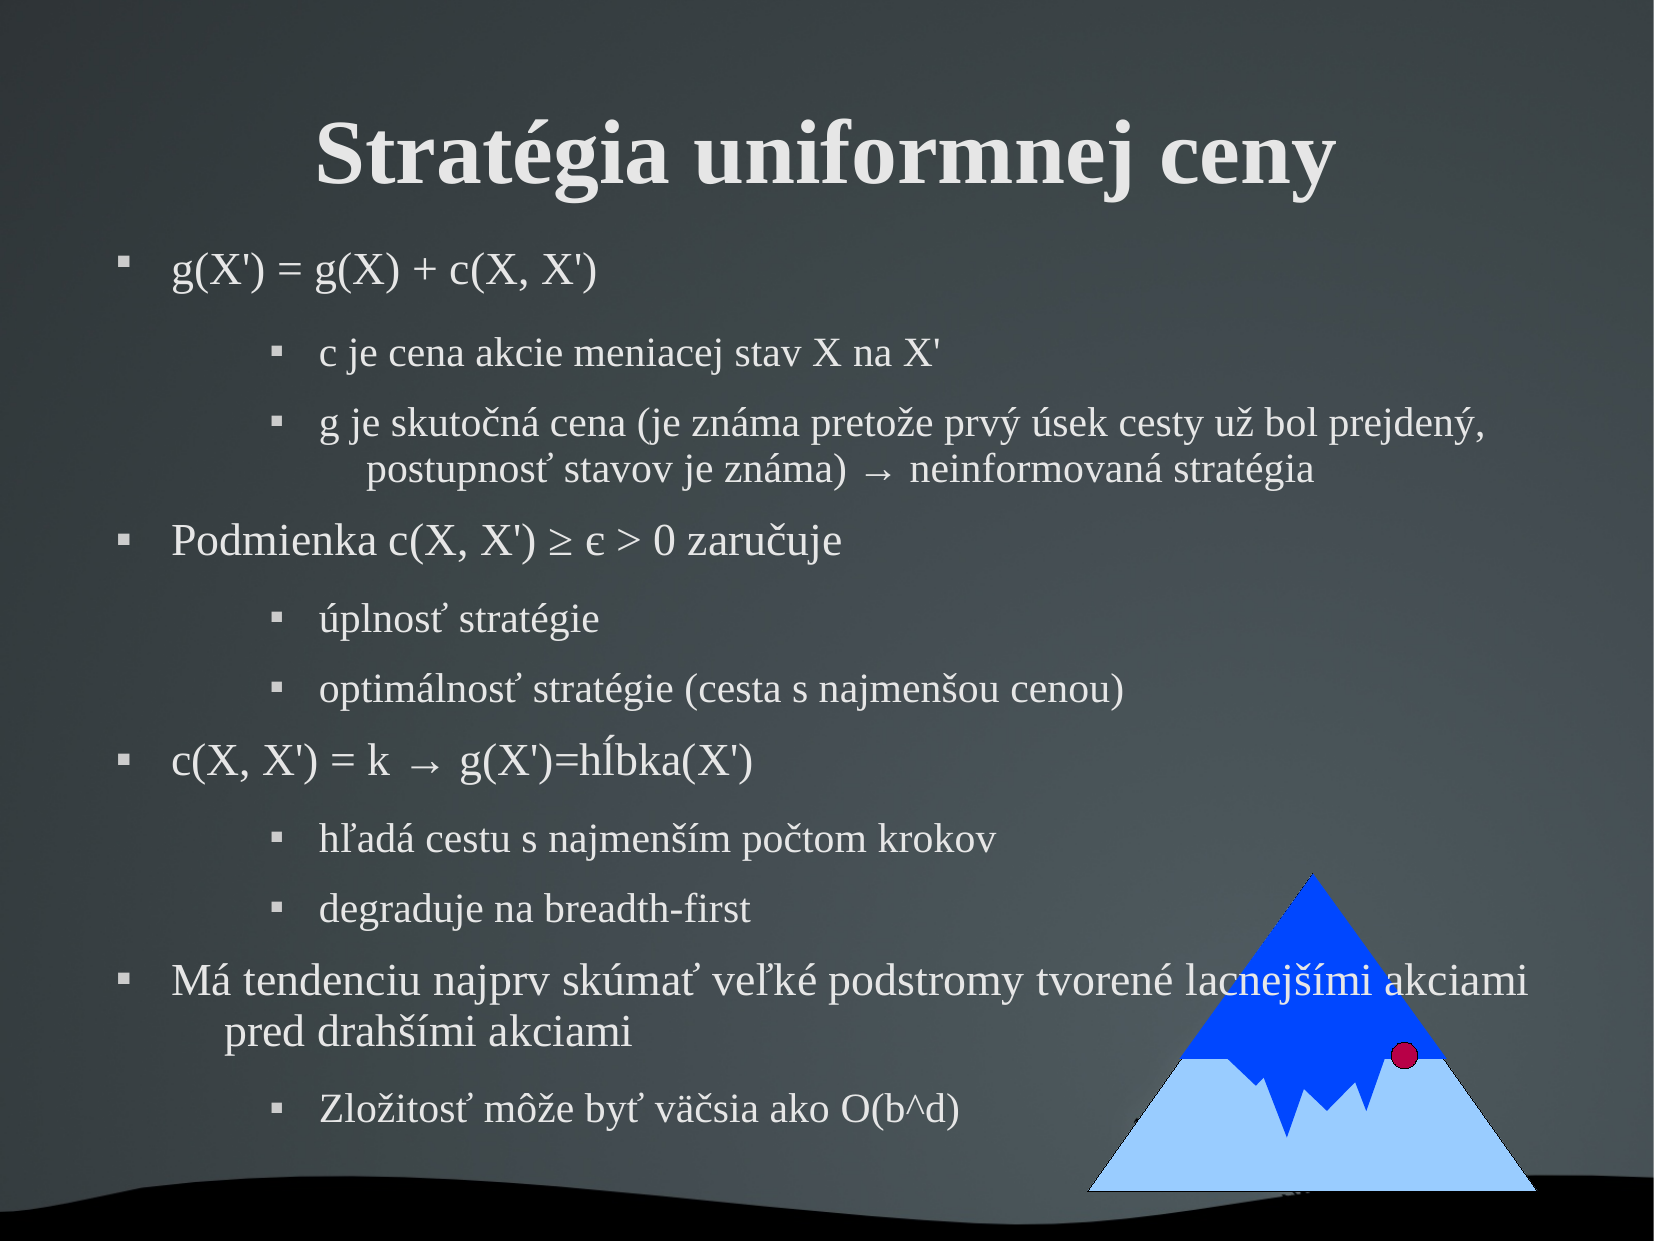

# Stratégia uniformnej ceny
g(X') = g(X) + c(X, X')
c je cena akcie meniacej stav X na X'
g je skutočná cena (je známa pretože prvý úsek cesty už bol prejdený, postupnosť stavov je známa) → neinformovaná stratégia
Podmienka c(X, X') ≥ є > 0 zaručuje
úplnosť stratégie
optimálnosť stratégie (cesta s najmenšou cenou)
c(X, X') = k → g(X')=hĺbka(X')
hľadá cestu s najmenším počtom krokov
degraduje na breadth-first
Má tendenciu najprv skúmať veľké podstromy tvorené lacnejšími akciami pred drahšími akciami
Zložitosť môže byť väčsia ako O(b^d)